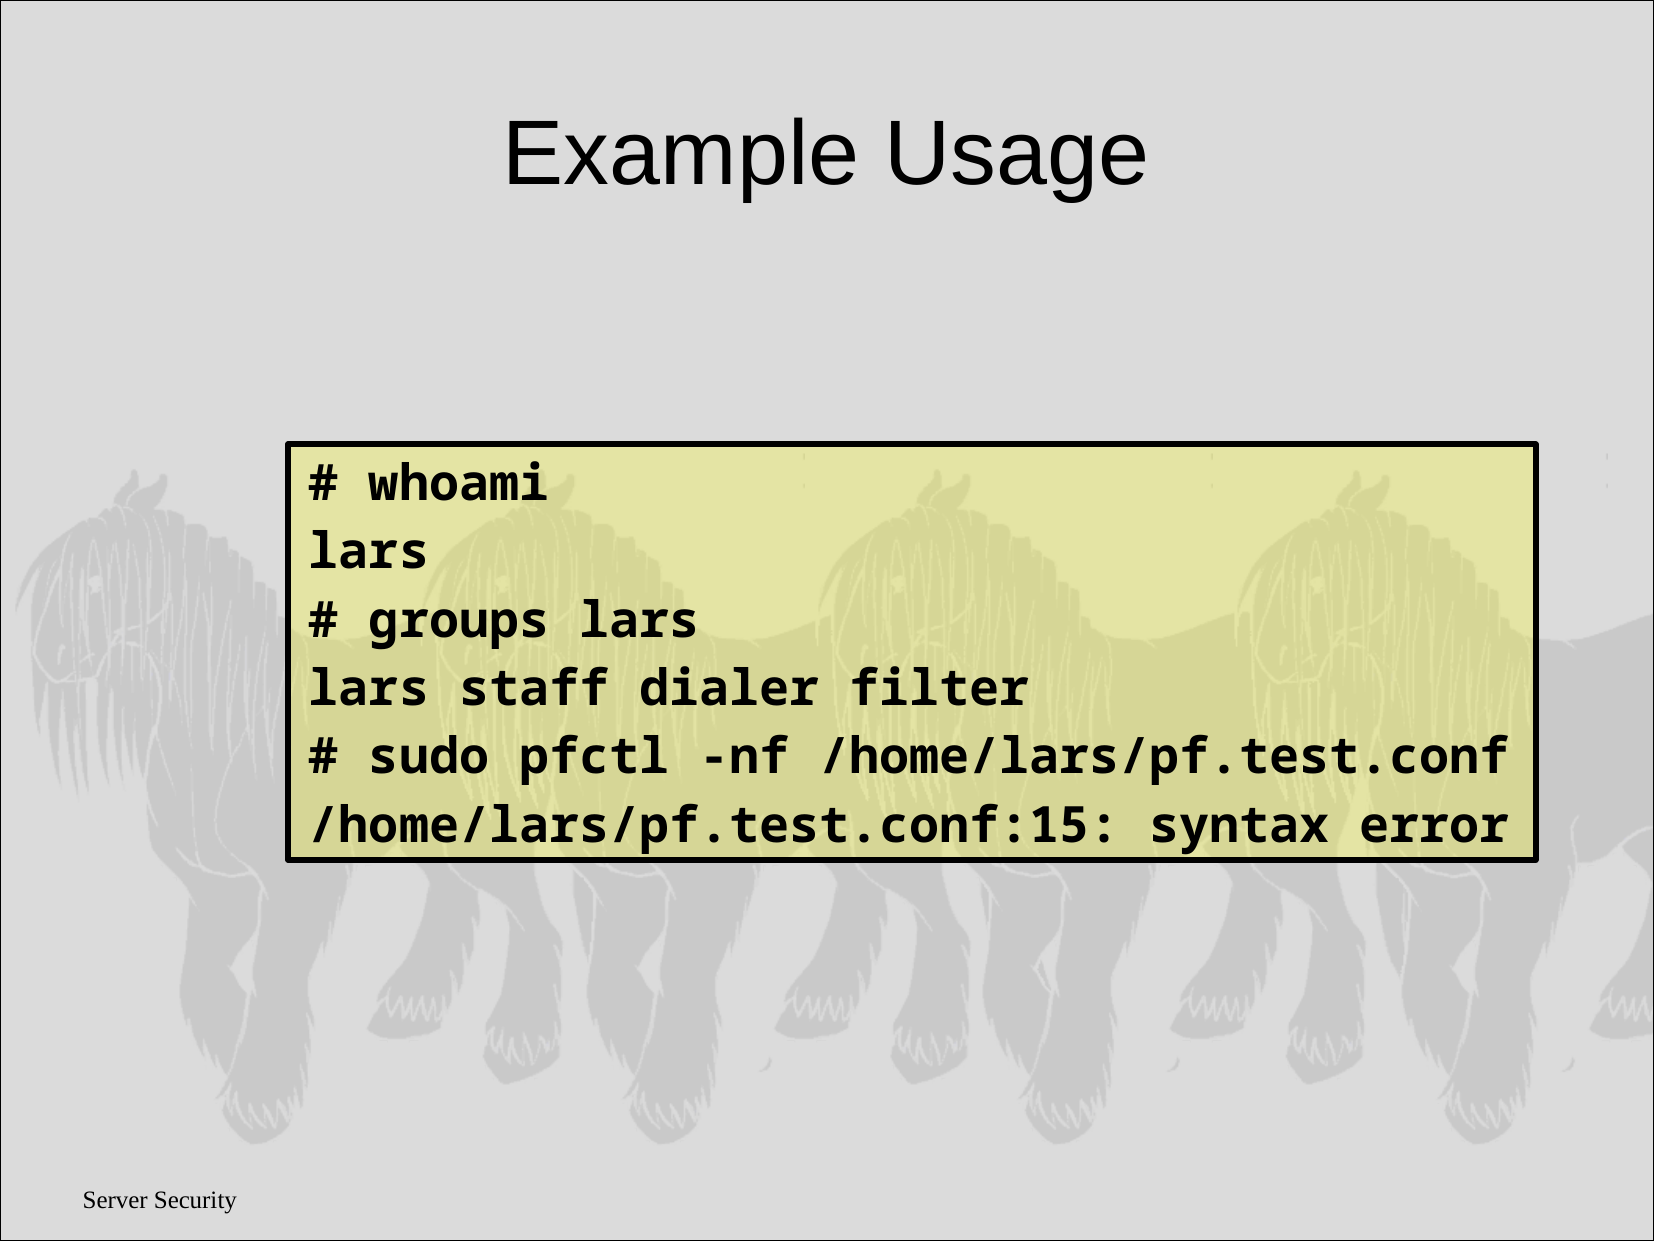

# Example Usage
# whoami lars # groups lars lars staff dialer filter # sudo pfctl -nf /home/lars/pf.test.conf /home/lars/pf.test.conf:15: syntax error